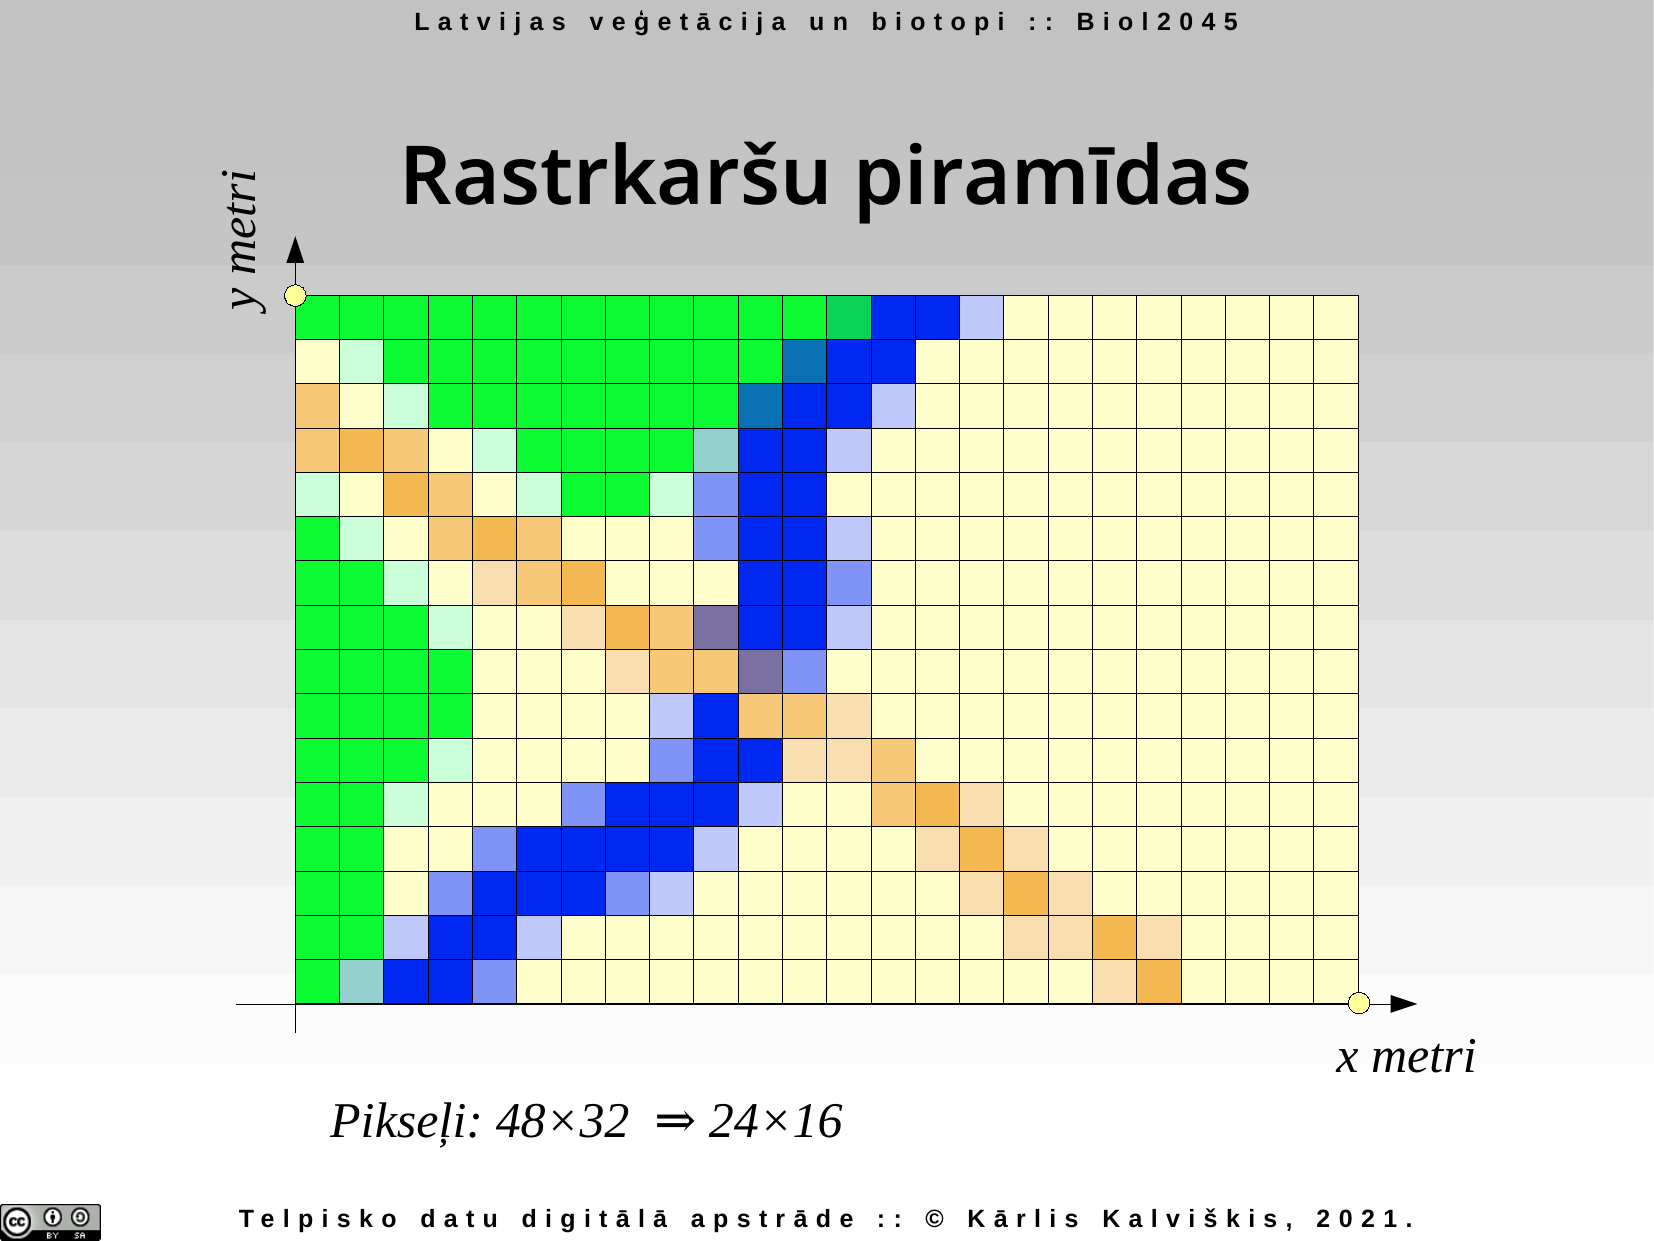

# Rastrkaršu piramīdas
y metri
x metri
Pikseļi: 48×32
⇒ 24×16